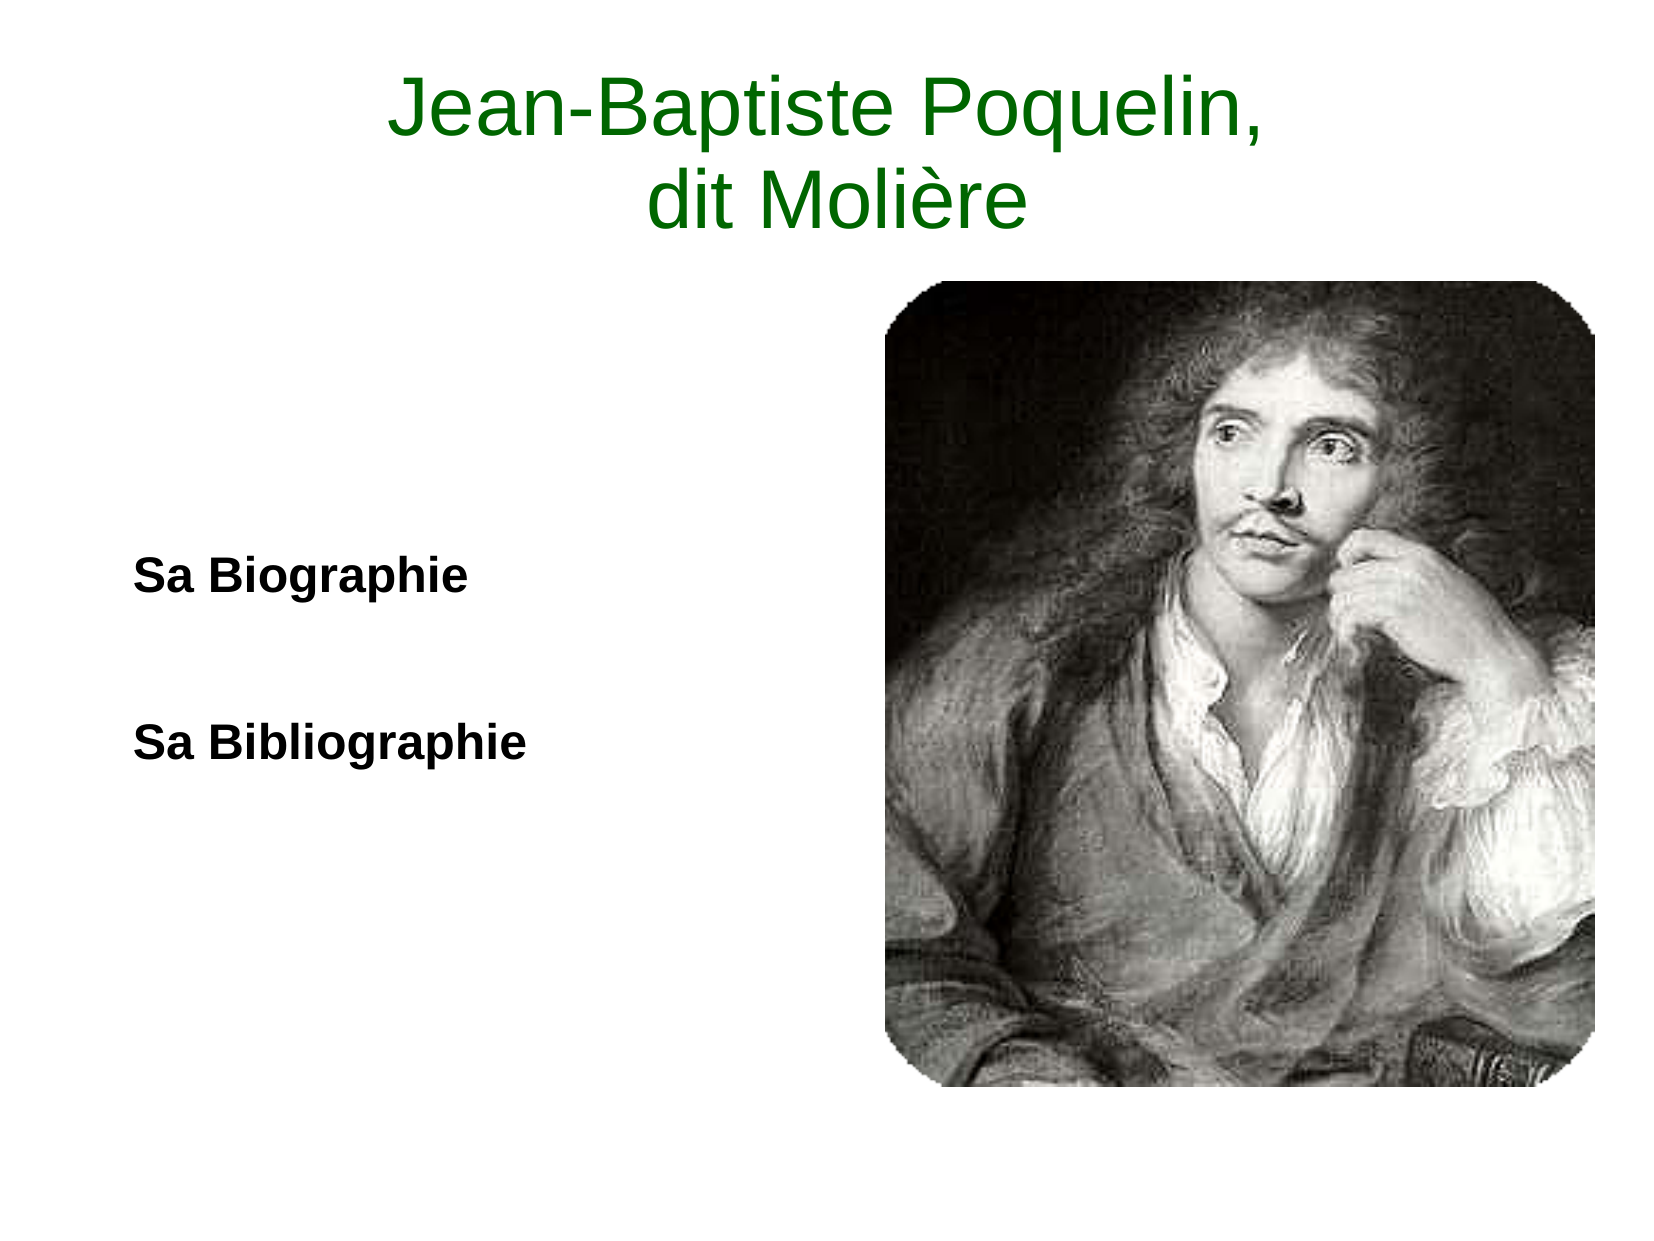

# Jean-Baptiste Poquelin, dit Molière
Sa Biographie
Sa Bibliographie